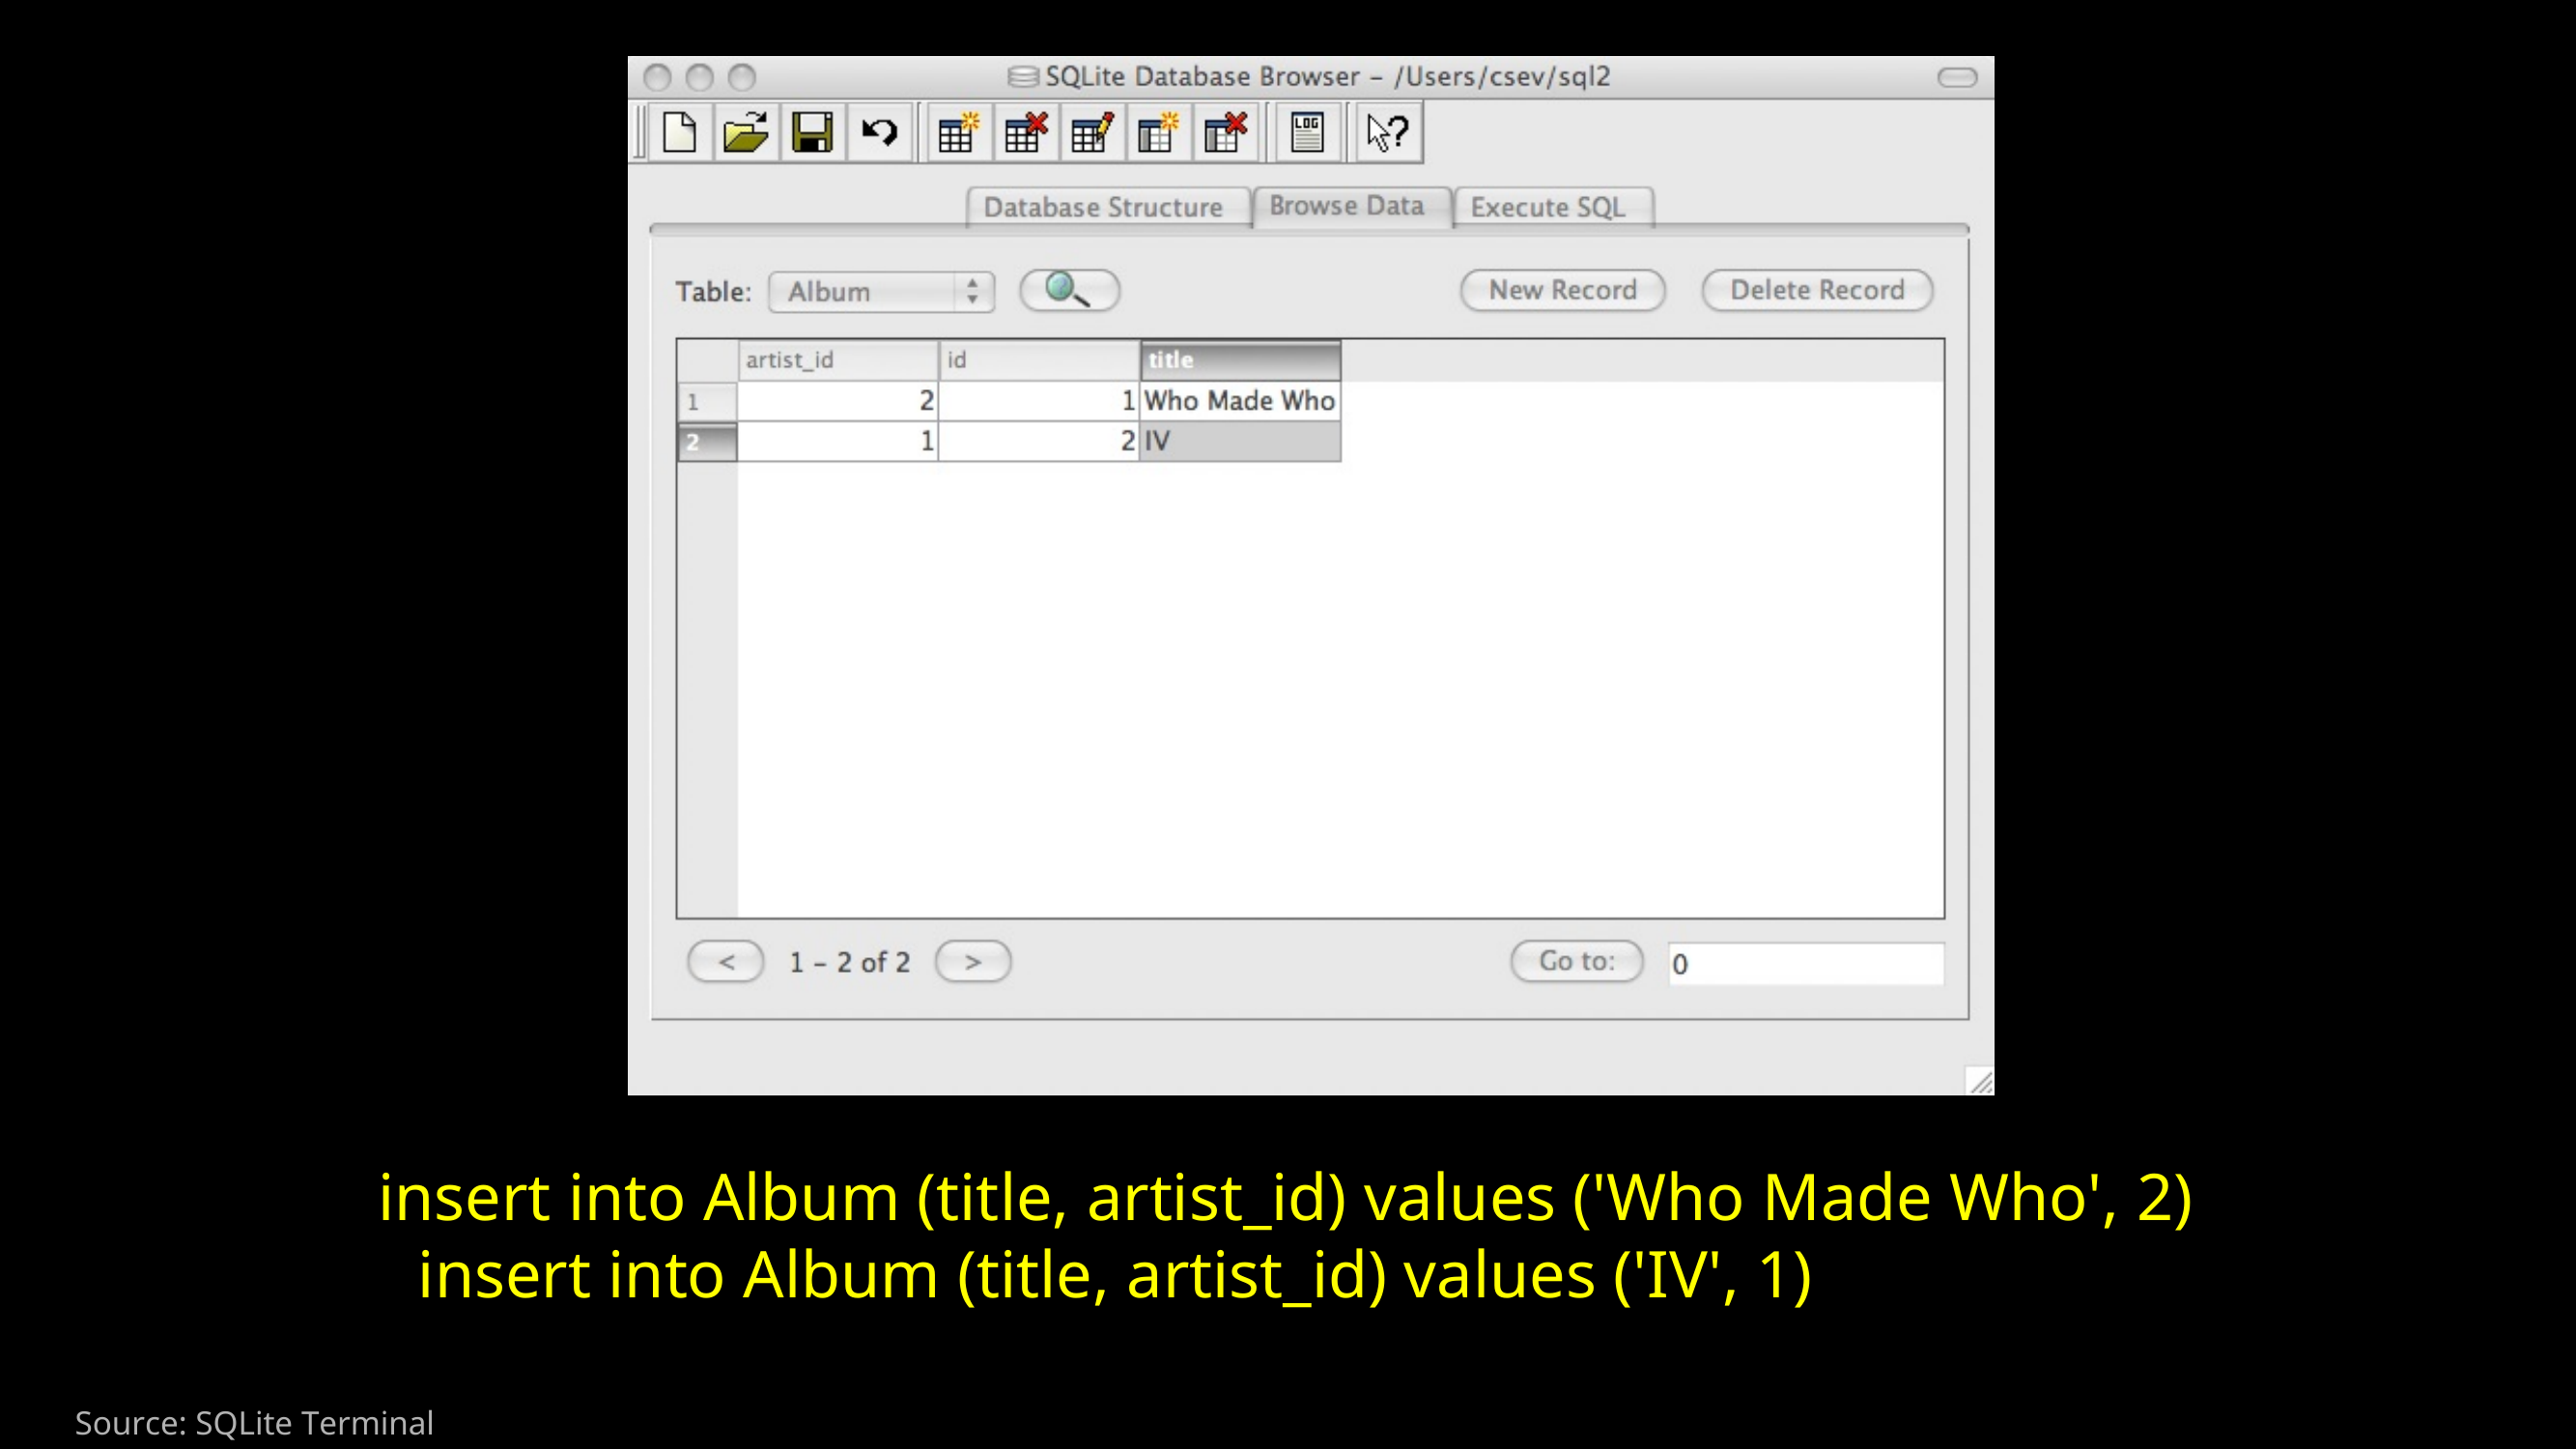

insert into Album (title, artist_id) values ('Who Made Who', 2)
 insert into Album (title, artist_id) values ('IV', 1)
Source: SQLite Terminal